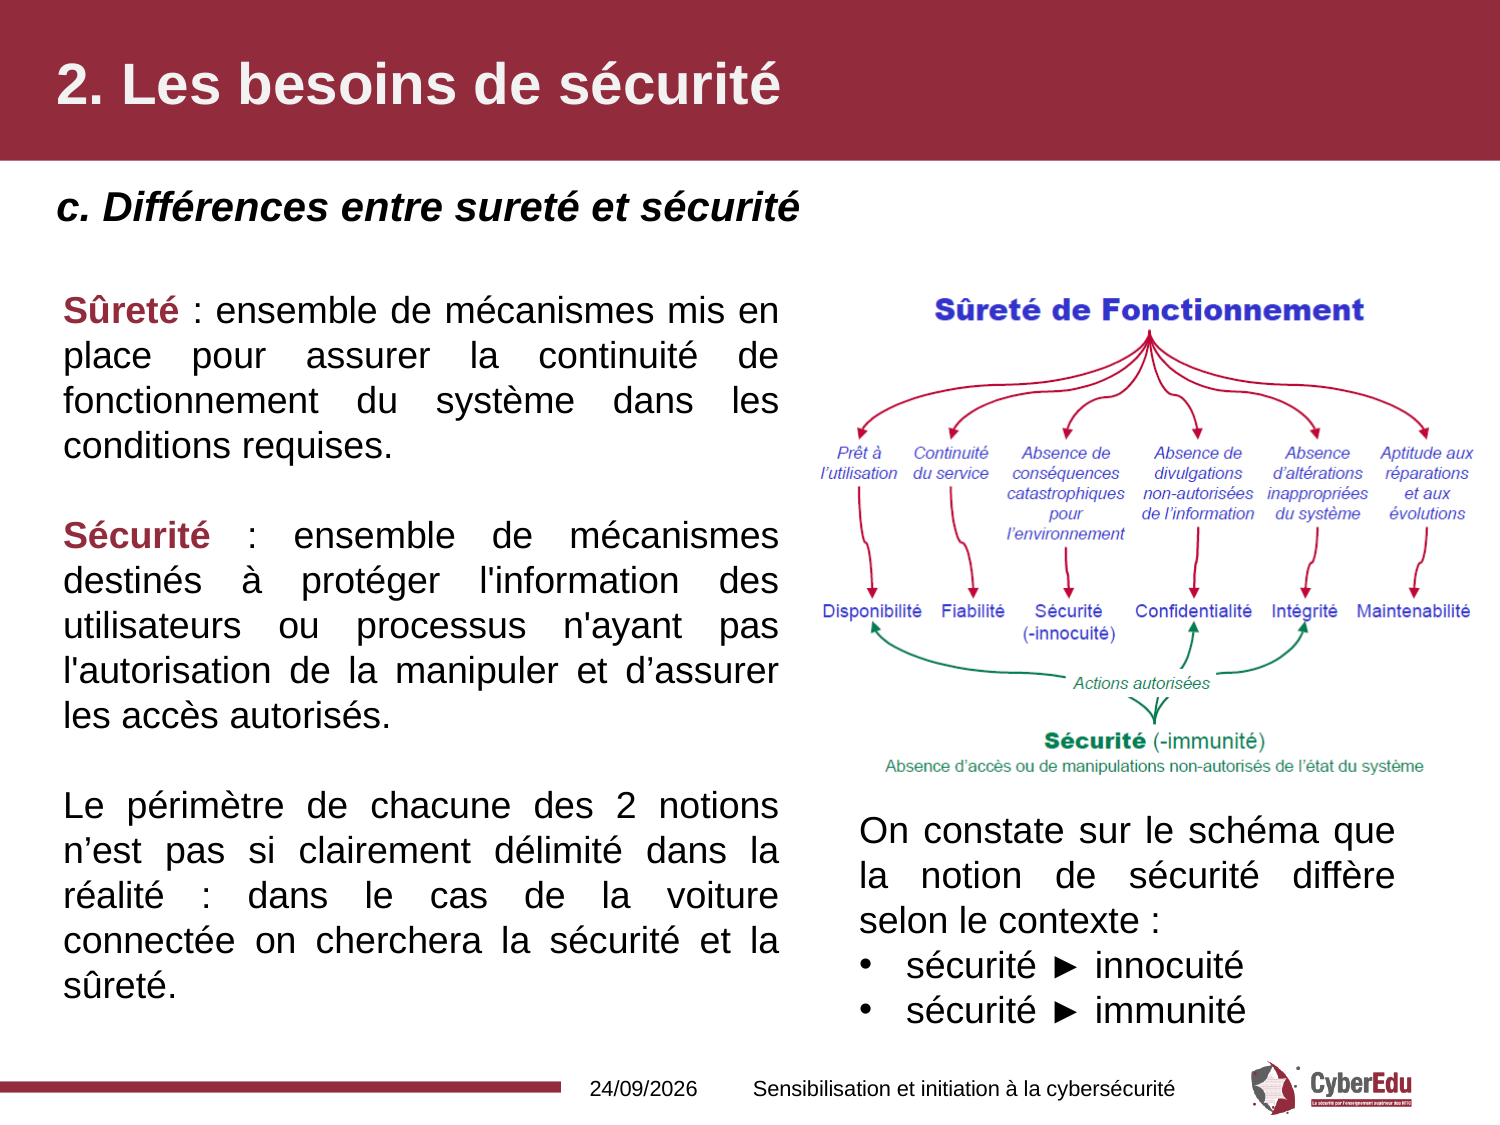

# 2. Les besoins de sécurité
c. Différences entre sureté et sécurité
Sûreté : ensemble de mécanismes mis en place pour assurer la continuité de fonctionnement du système dans les conditions requises.
Sécurité : ensemble de mécanismes destinés à protéger l'information des utilisateurs ou processus n'ayant pas l'autorisation de la manipuler et d’assurer les accès autorisés.
Le périmètre de chacune des 2 notions n’est pas si clairement délimité dans la réalité : dans le cas de la voiture connectée on cherchera la sécurité et la sûreté.
On constate sur le schéma que la notion de sécurité diffère selon le contexte :
sécurité ► innocuité
sécurité ► immunité
Sensibilisation et initiation à la cybersécurité